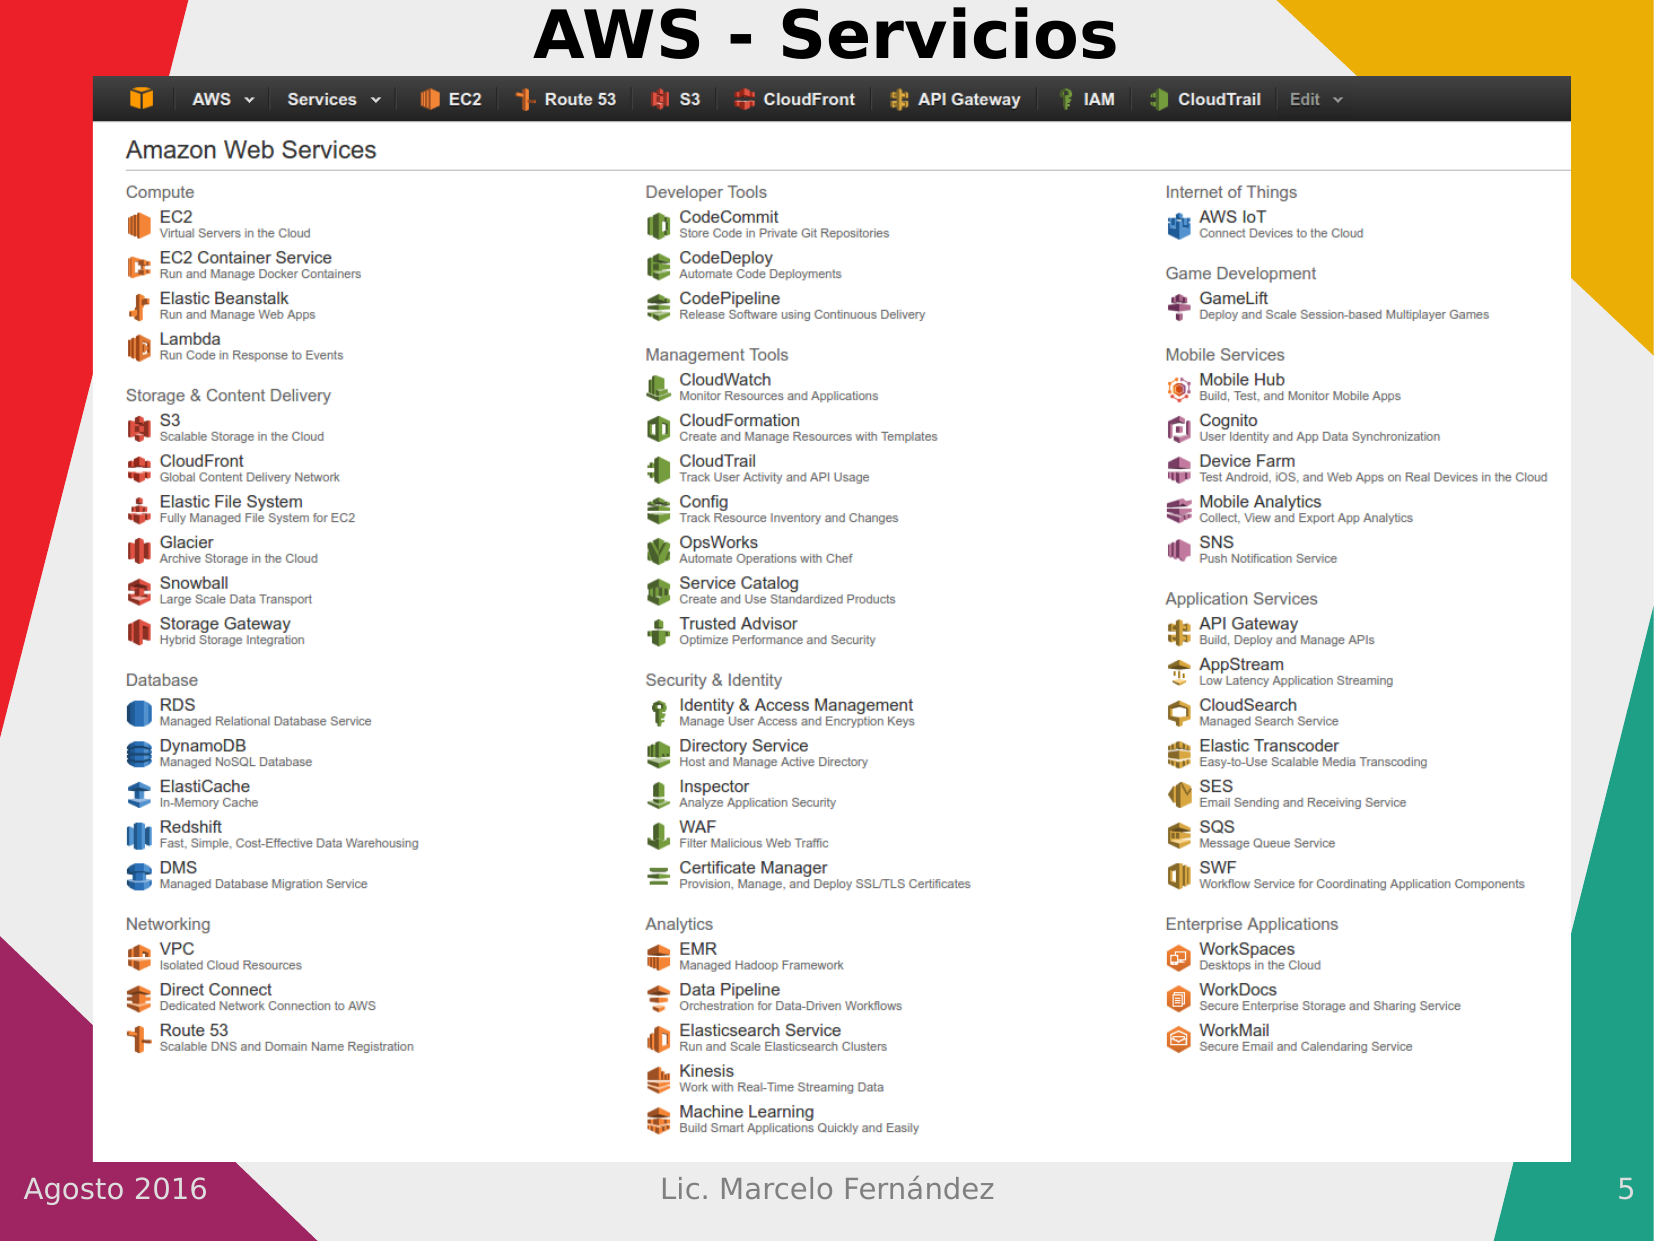

AWS - Servicios
#
Agosto 2016
Lic. Marcelo Fernández
5